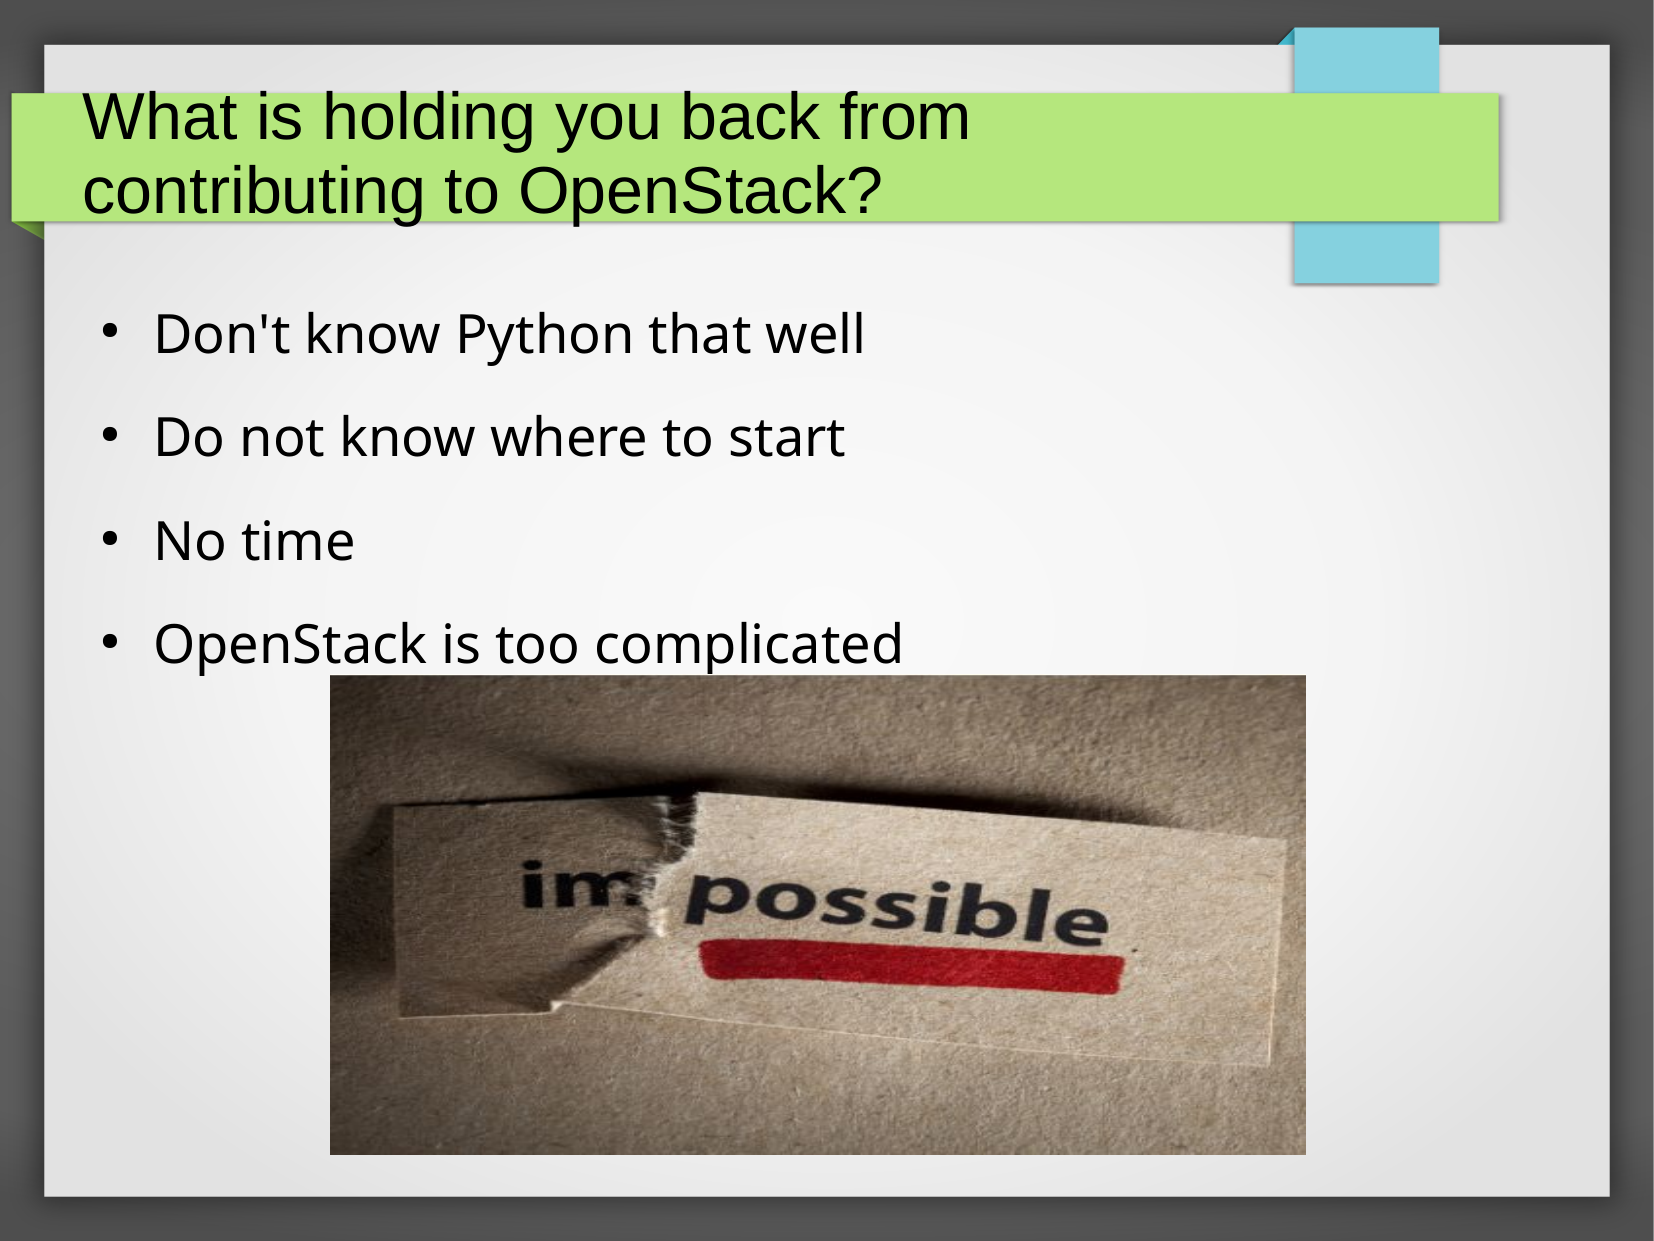

# What is holding you back from contributing to OpenStack?
Don't know Python that well
Do not know where to start
No time
OpenStack is too complicated